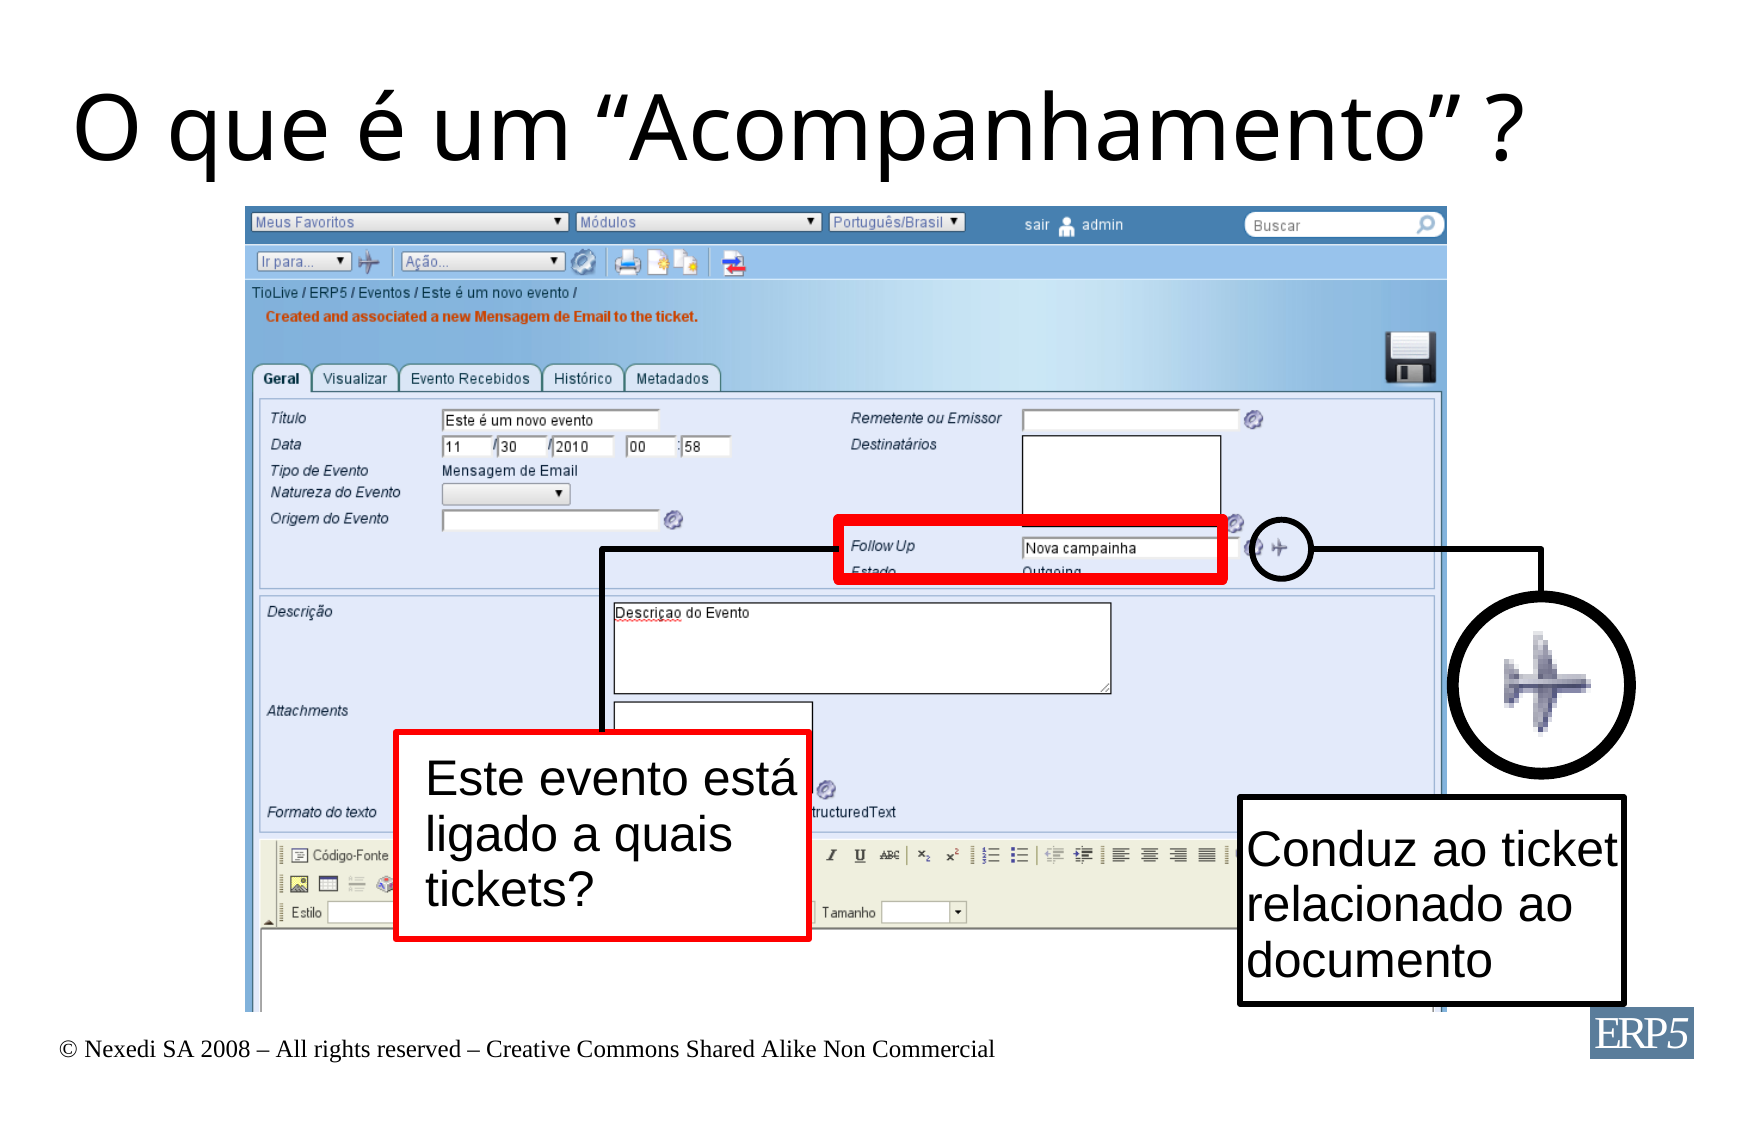

# O que é um “Acompanhamento” ?
Este evento está ligado a quais tickets?
Conduz ao ticket relacionado ao documento